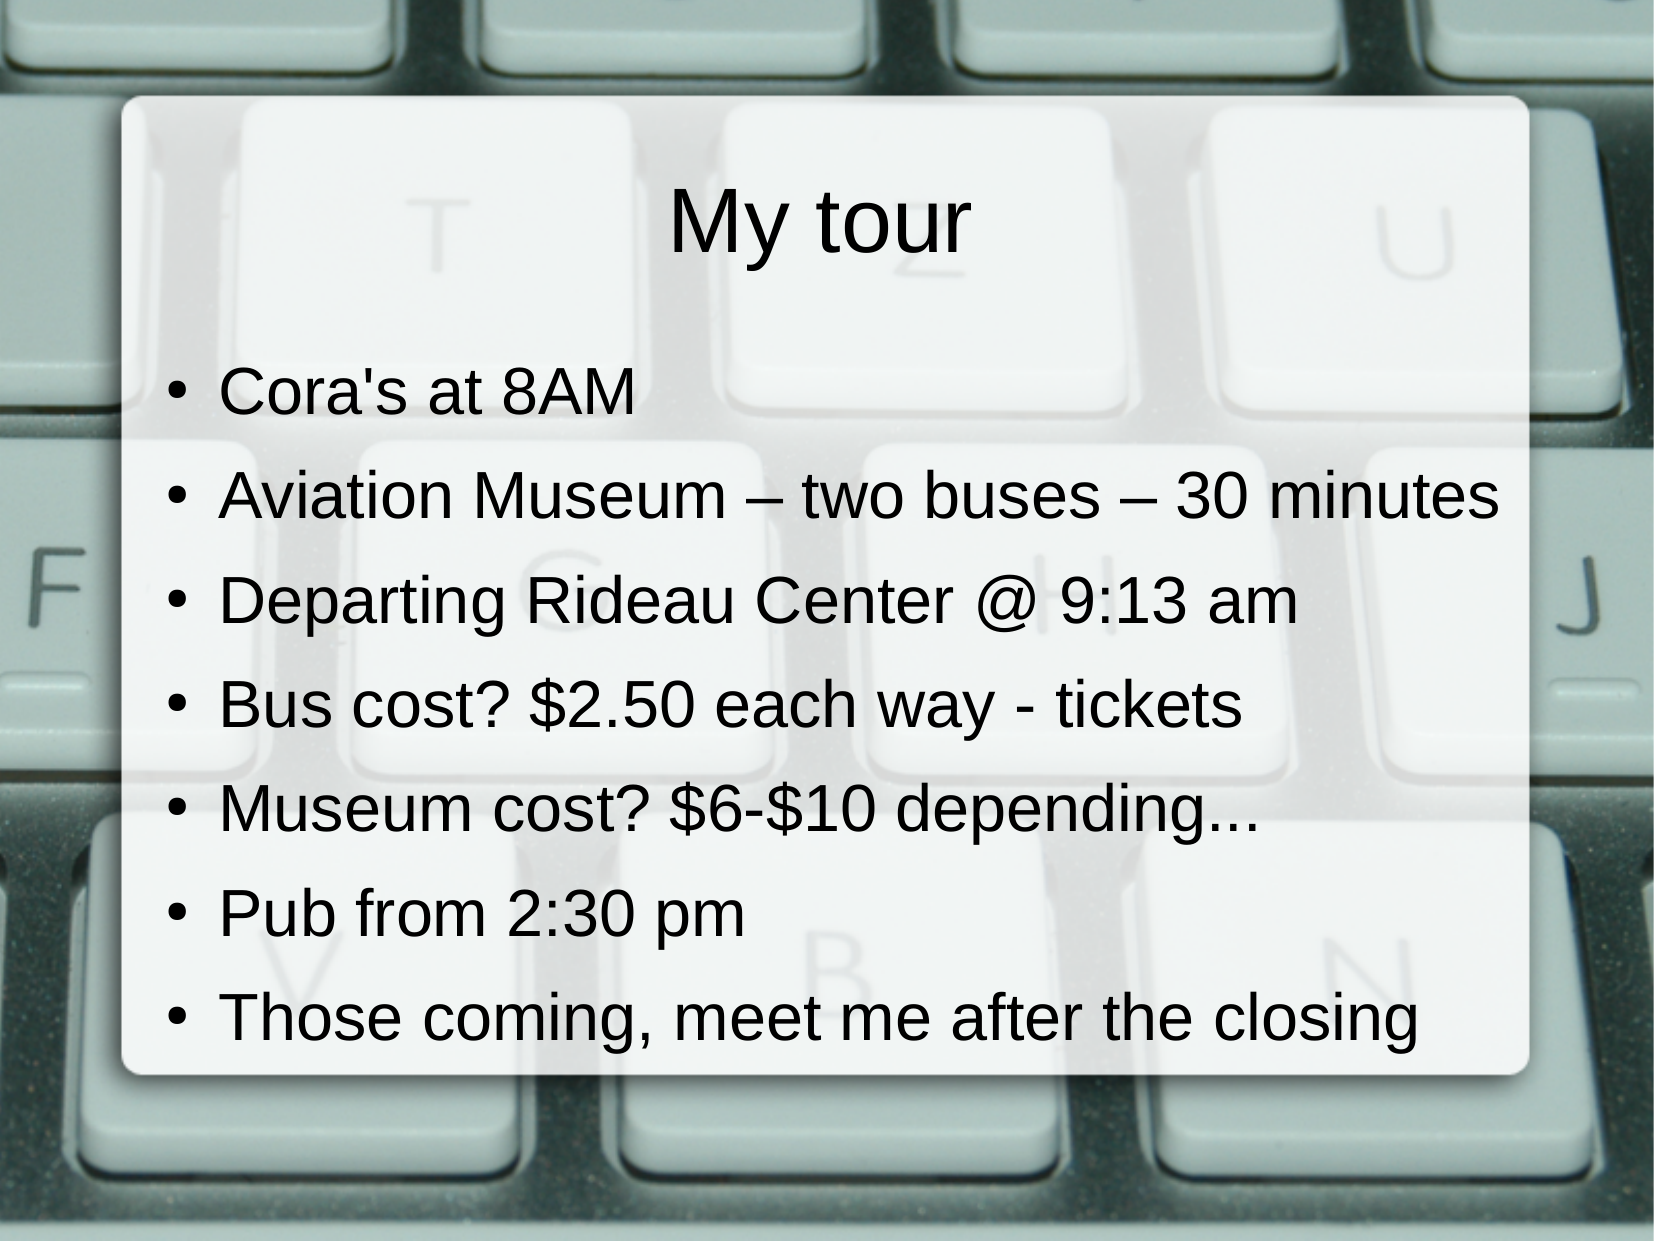

# My tour
Cora's at 8AM
Aviation Museum – two buses – 30 minutes
Departing Rideau Center @ 9:13 am
Bus cost? $2.50 each way - tickets
Museum cost? $6-$10 depending...
Pub from 2:30 pm
Those coming, meet me after the closing